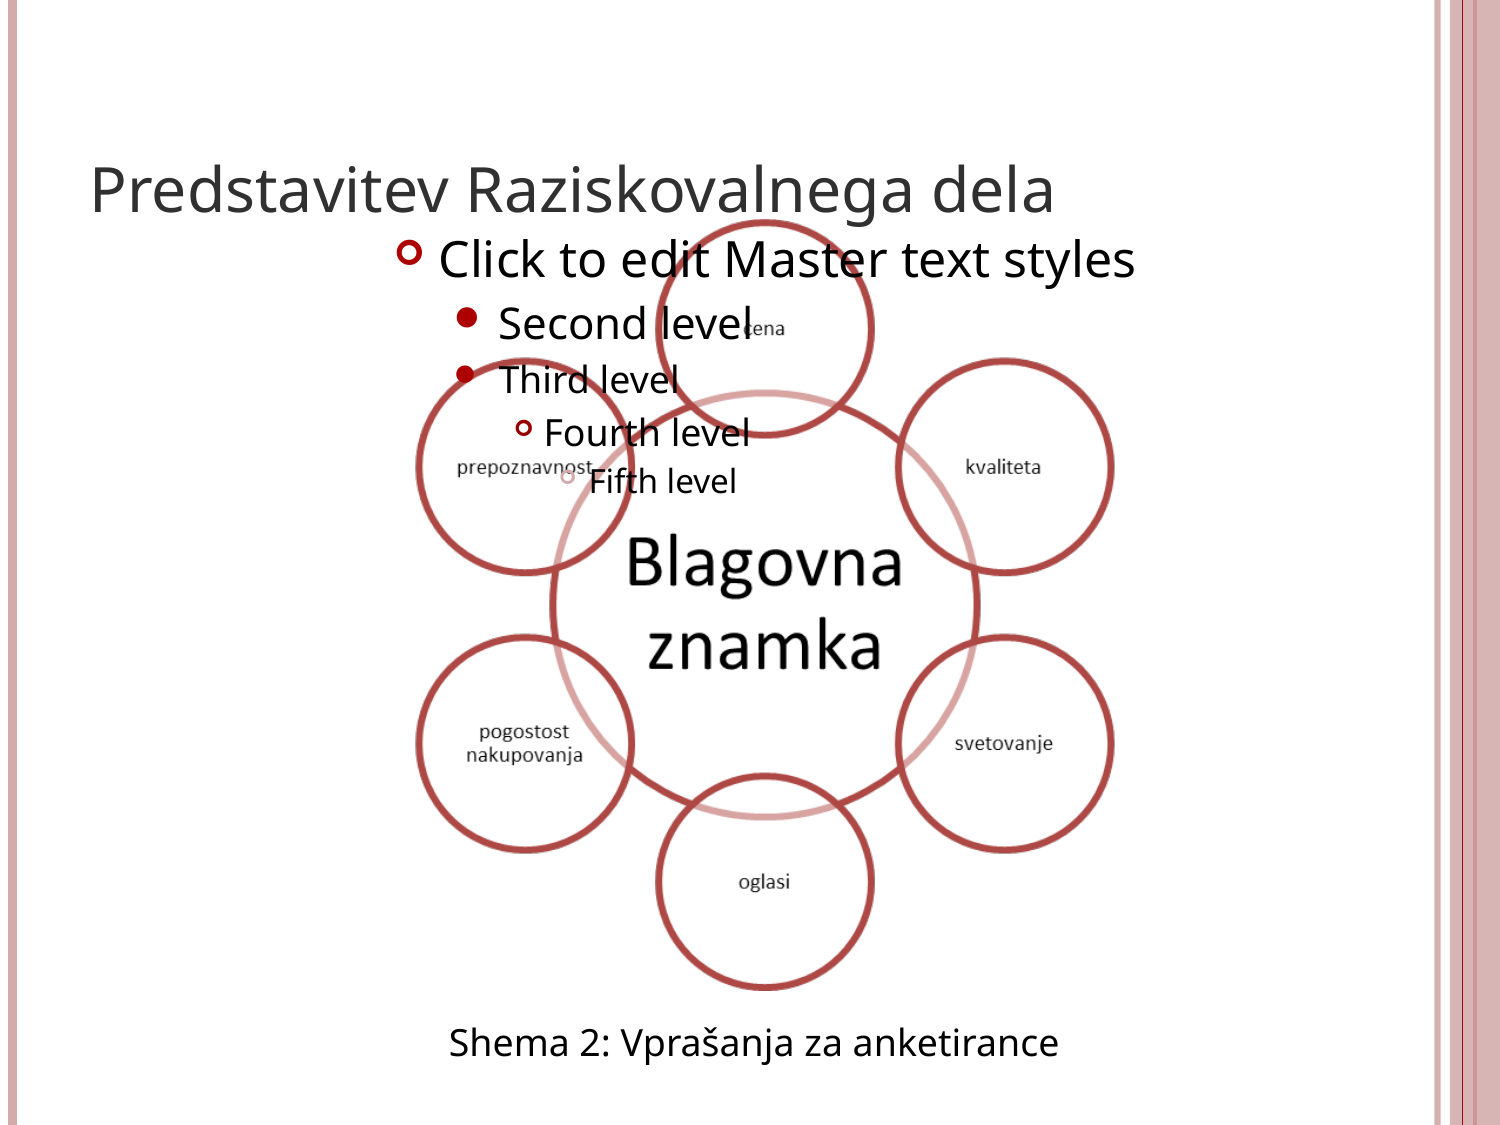

# Predstavitev Raziskovalnega dela
Click to edit Master text styles
Second level
Third level
Fourth level
Fifth level
Shema 2: Vprašanja za anketirance